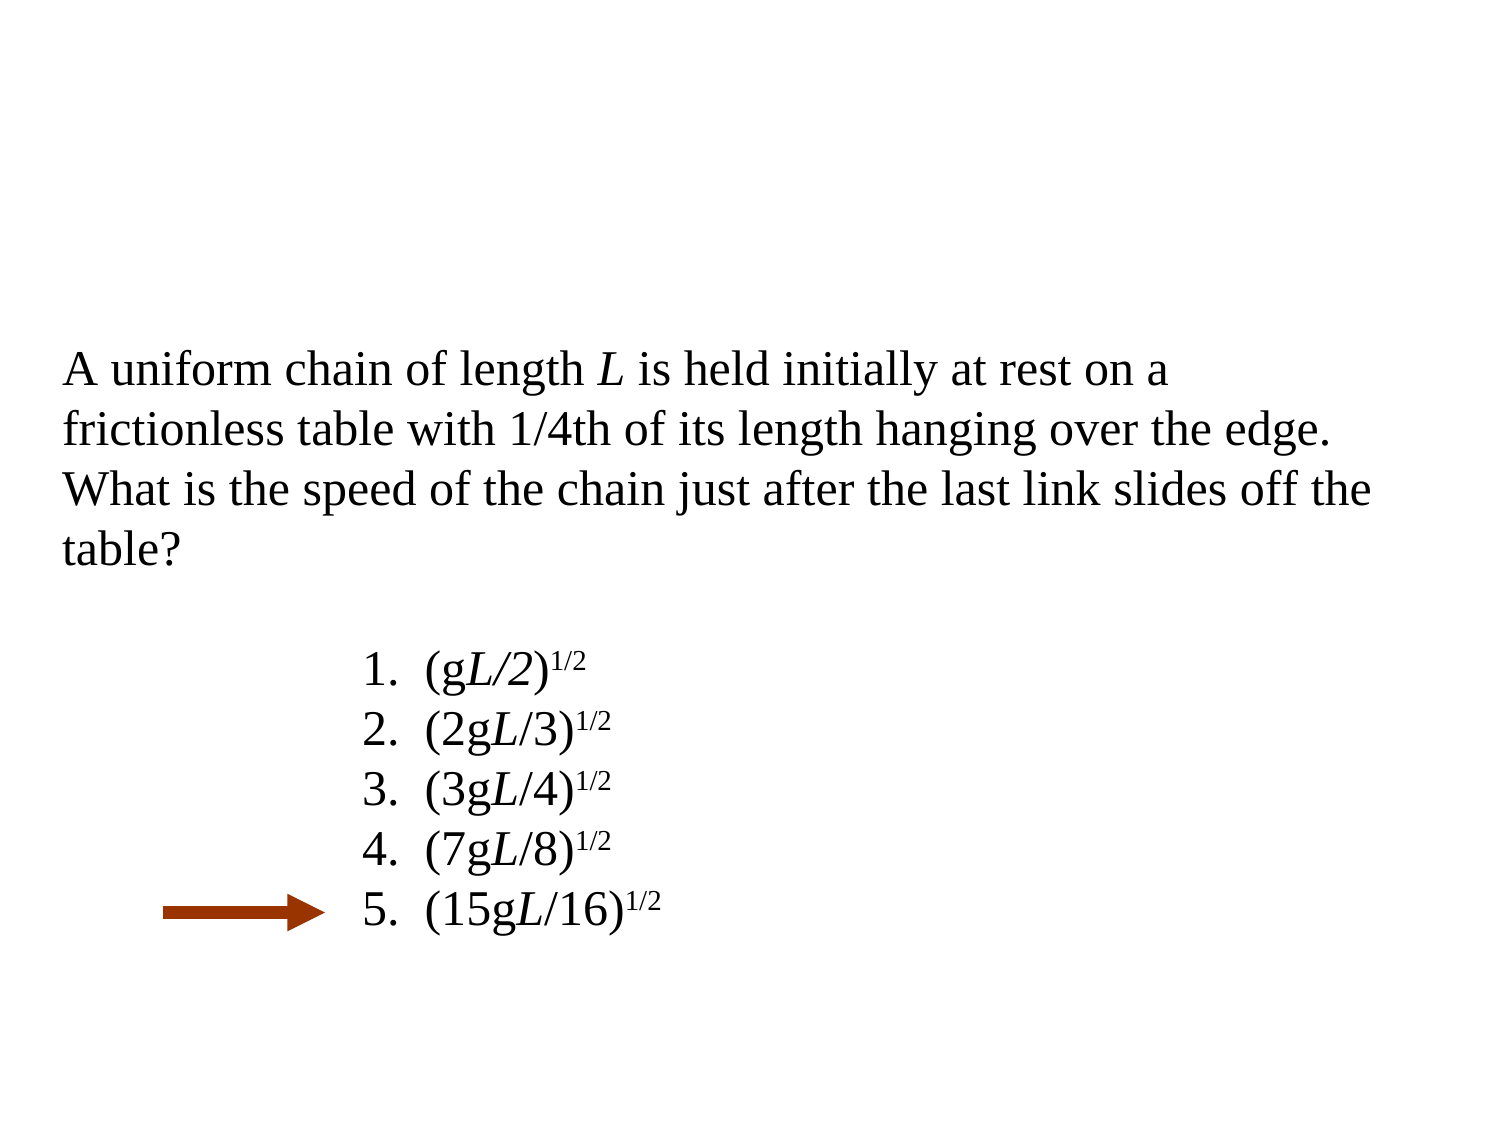

A uniform chain of length L is held initially at rest on a frictionless table with 1/4th of its length hanging over the edge. What is the speed of the chain just after the last link slides off the table?
		1. (gL/2)1/2
		2. (2gL/3)1/2
		3. (3gL/4)1/2
		4. (7gL/8)1/2
		5. (15gL/16)1/2